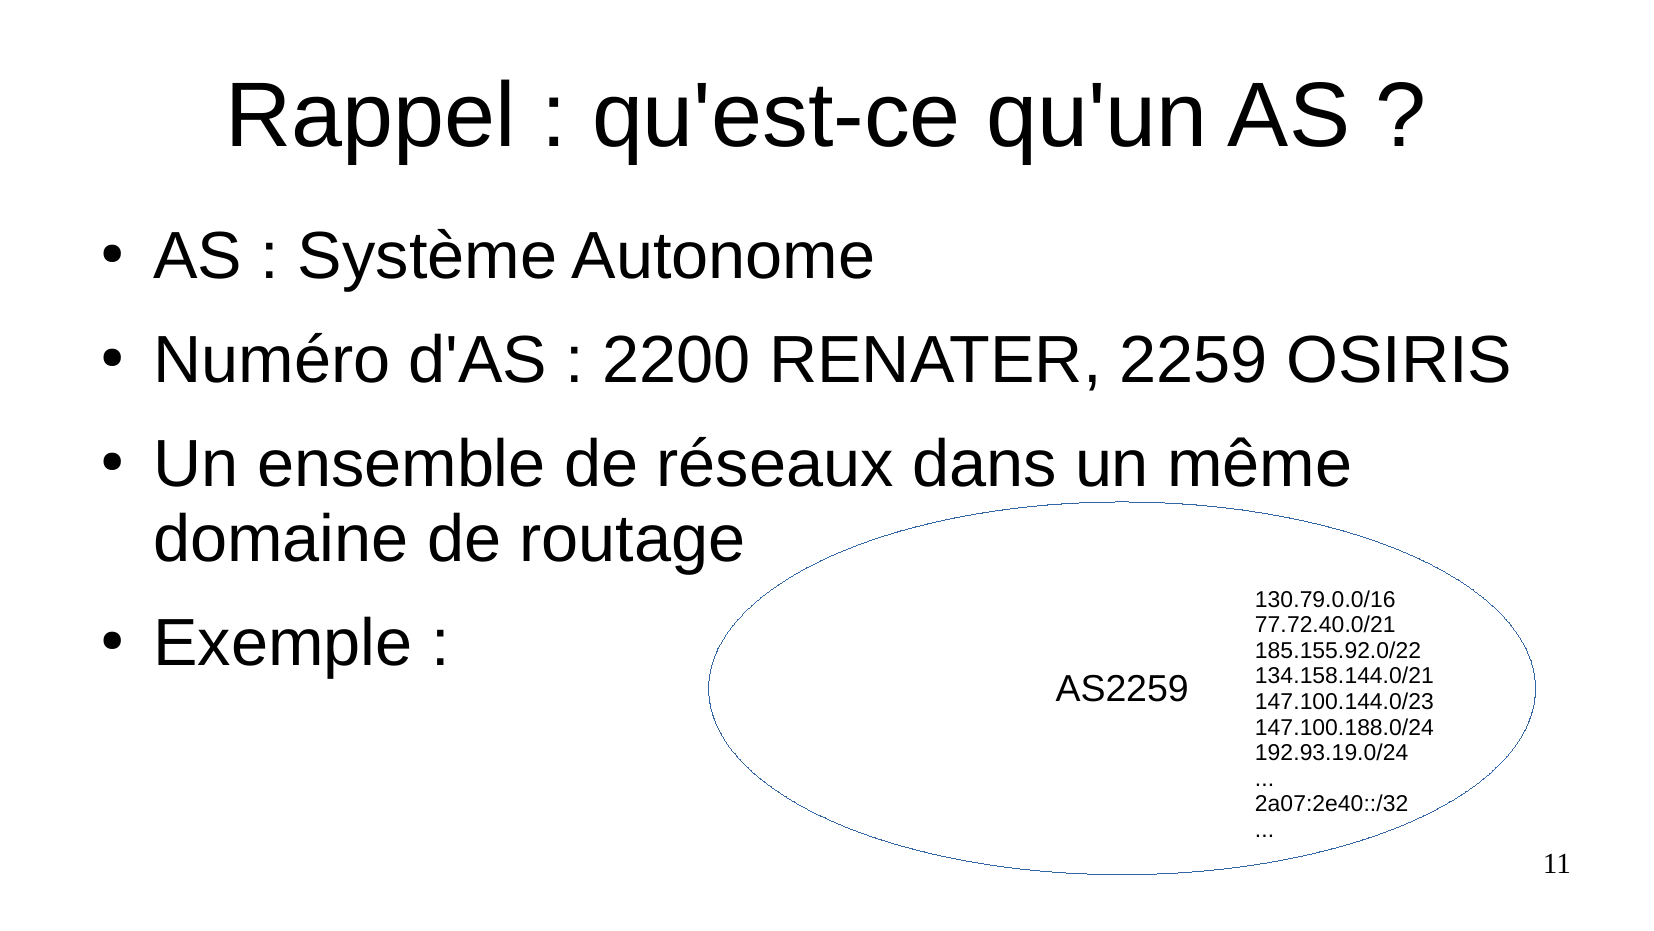

# Rappel : qu'est-ce qu'un AS ?
AS : Système Autonome
Numéro d'AS : 2200 RENATER, 2259 OSIRIS
Un ensemble de réseaux dans un même domaine de routage
Exemple :
AS2259
130.79.0.0/16
77.72.40.0/21
185.155.92.0/22
134.158.144.0/21
147.100.144.0/23
147.100.188.0/24
192.93.19.0/24
...
2a07:2e40::/32
...
11